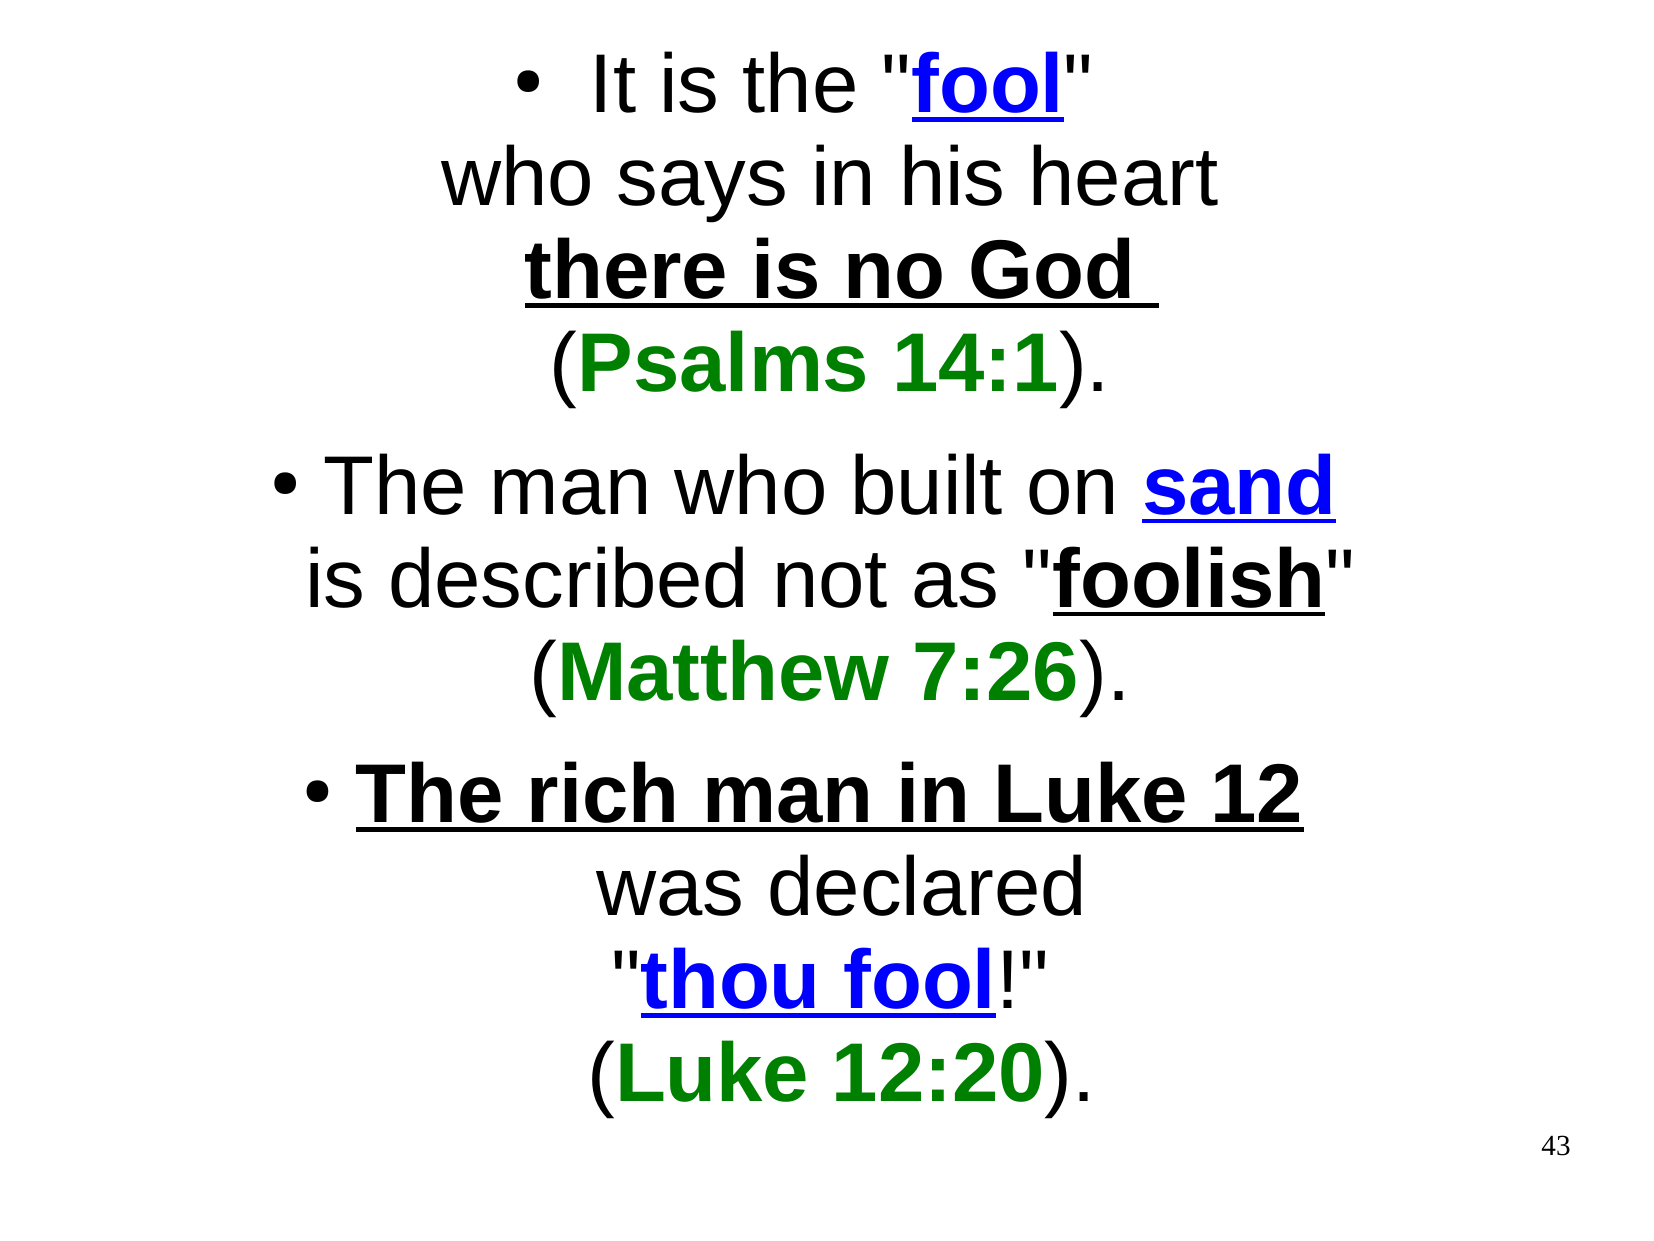

# It is the "fool" who says in his heart there is no God (Psalms 14:1).
The man who built on sand
is described not as "foolish"
(Matthew 7:26).
The rich man in Luke 12
was declared
"thou fool!"
(Luke 12:20).
43